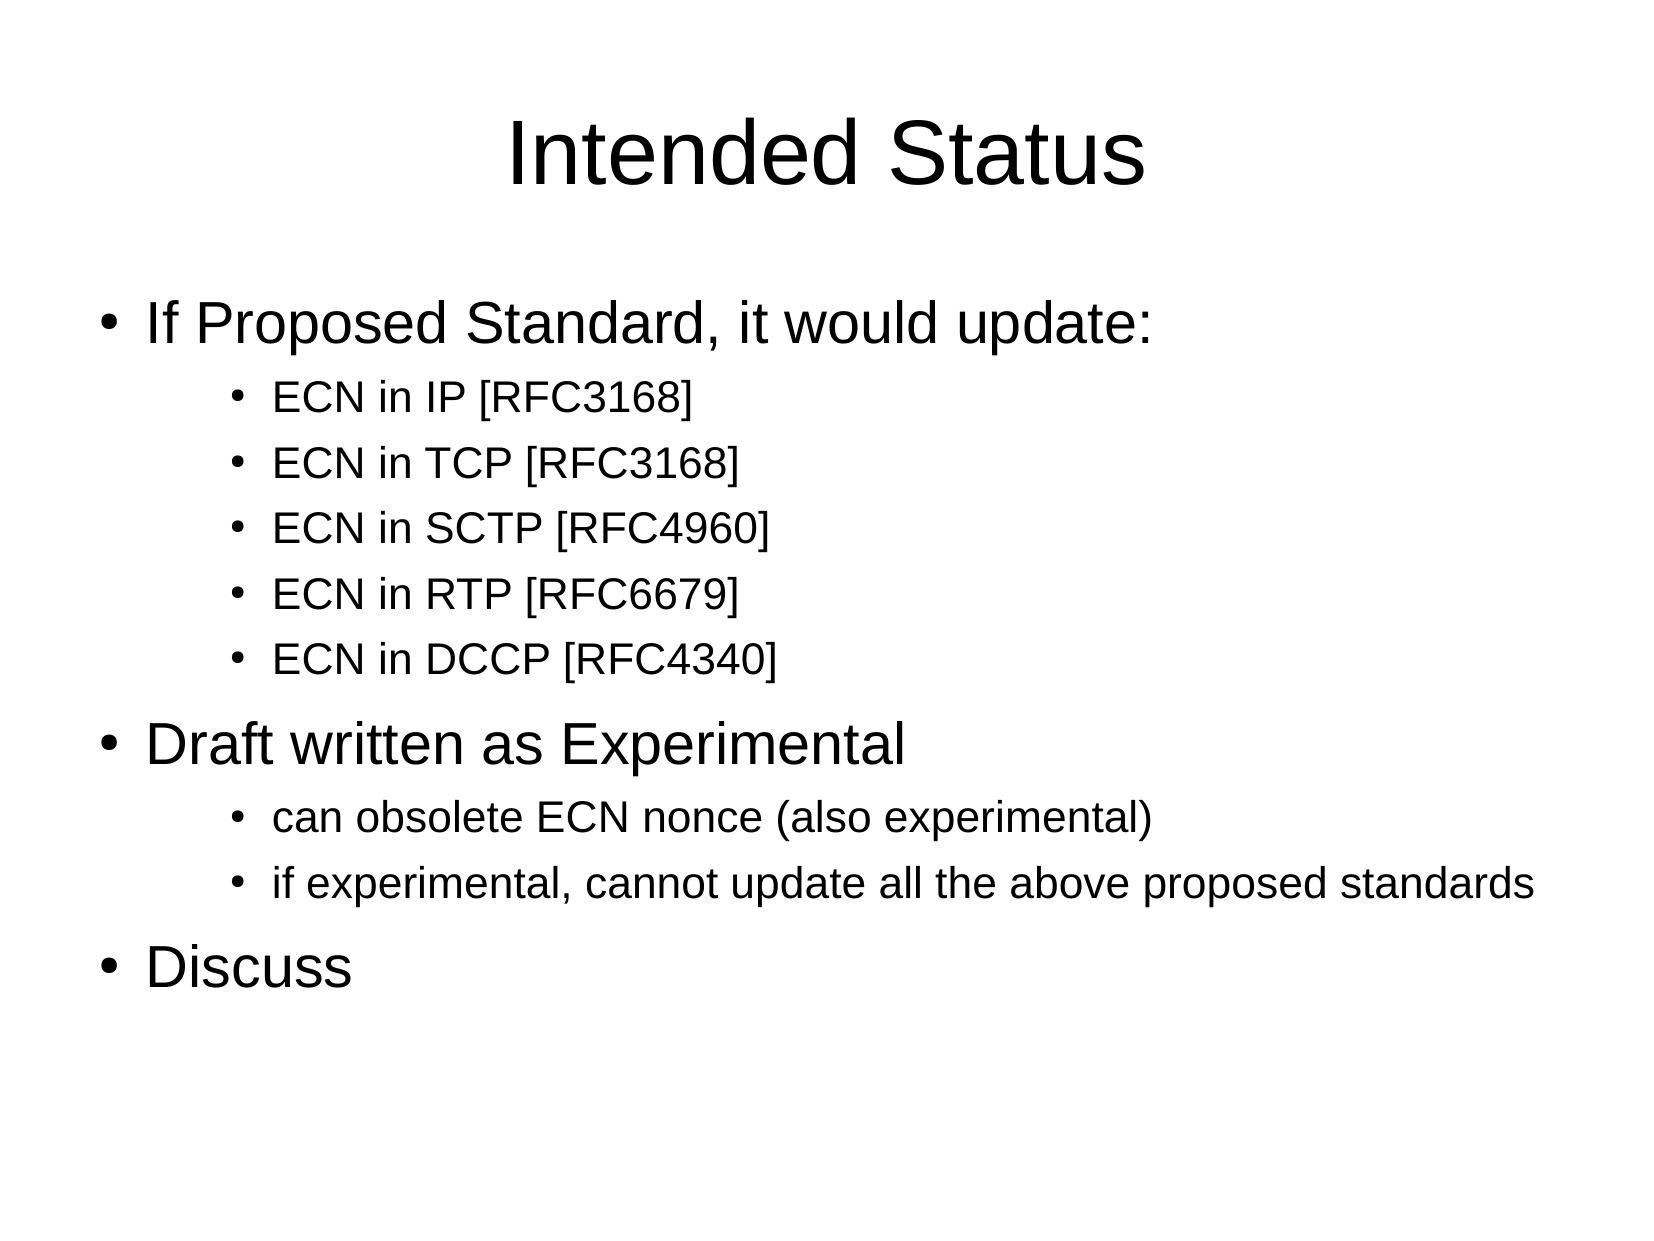

# Intended Status
If Proposed Standard, it would update:
ECN in IP [RFC3168]
ECN in TCP [RFC3168]
ECN in SCTP [RFC4960]
ECN in RTP [RFC6679]
ECN in DCCP [RFC4340]
Draft written as Experimental
can obsolete ECN nonce (also experimental)
if experimental, cannot update all the above proposed standards
Discuss